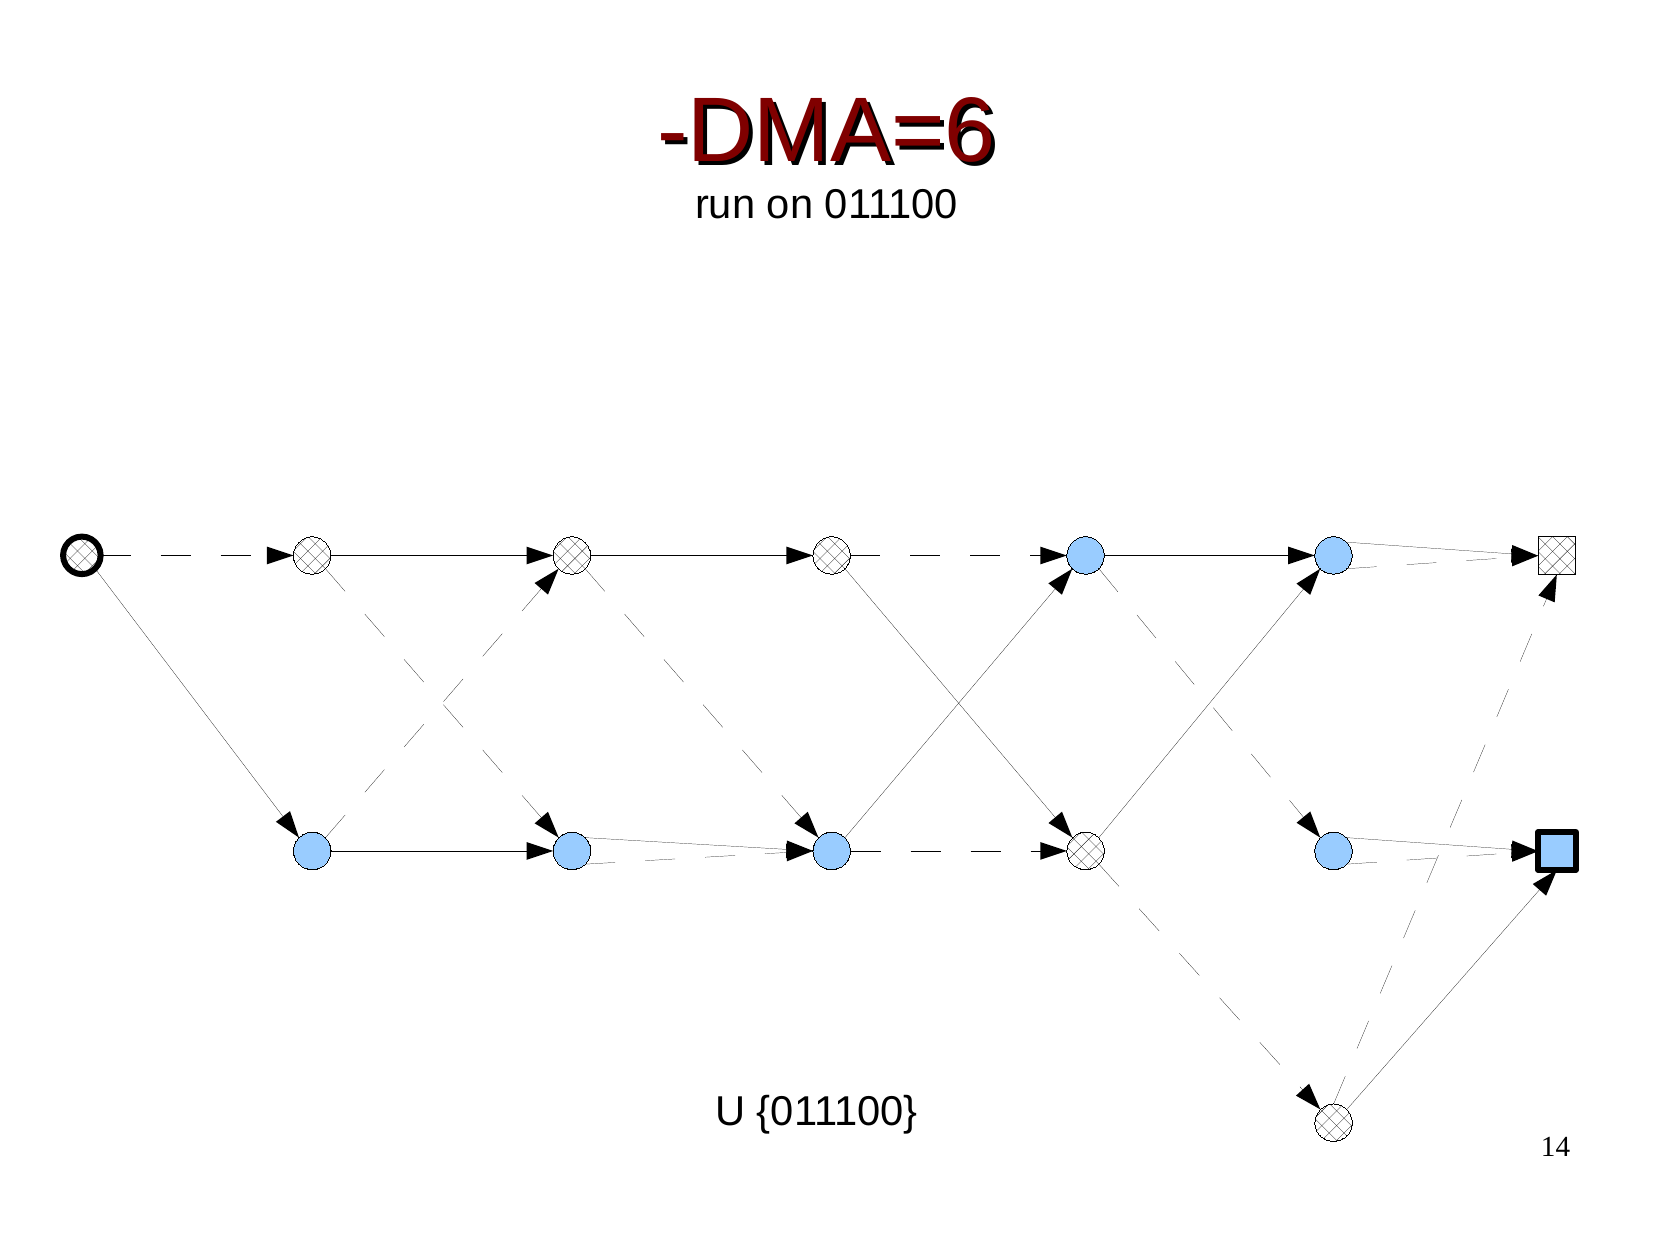

# -DMA=6 run on 011100
U {011100}
14